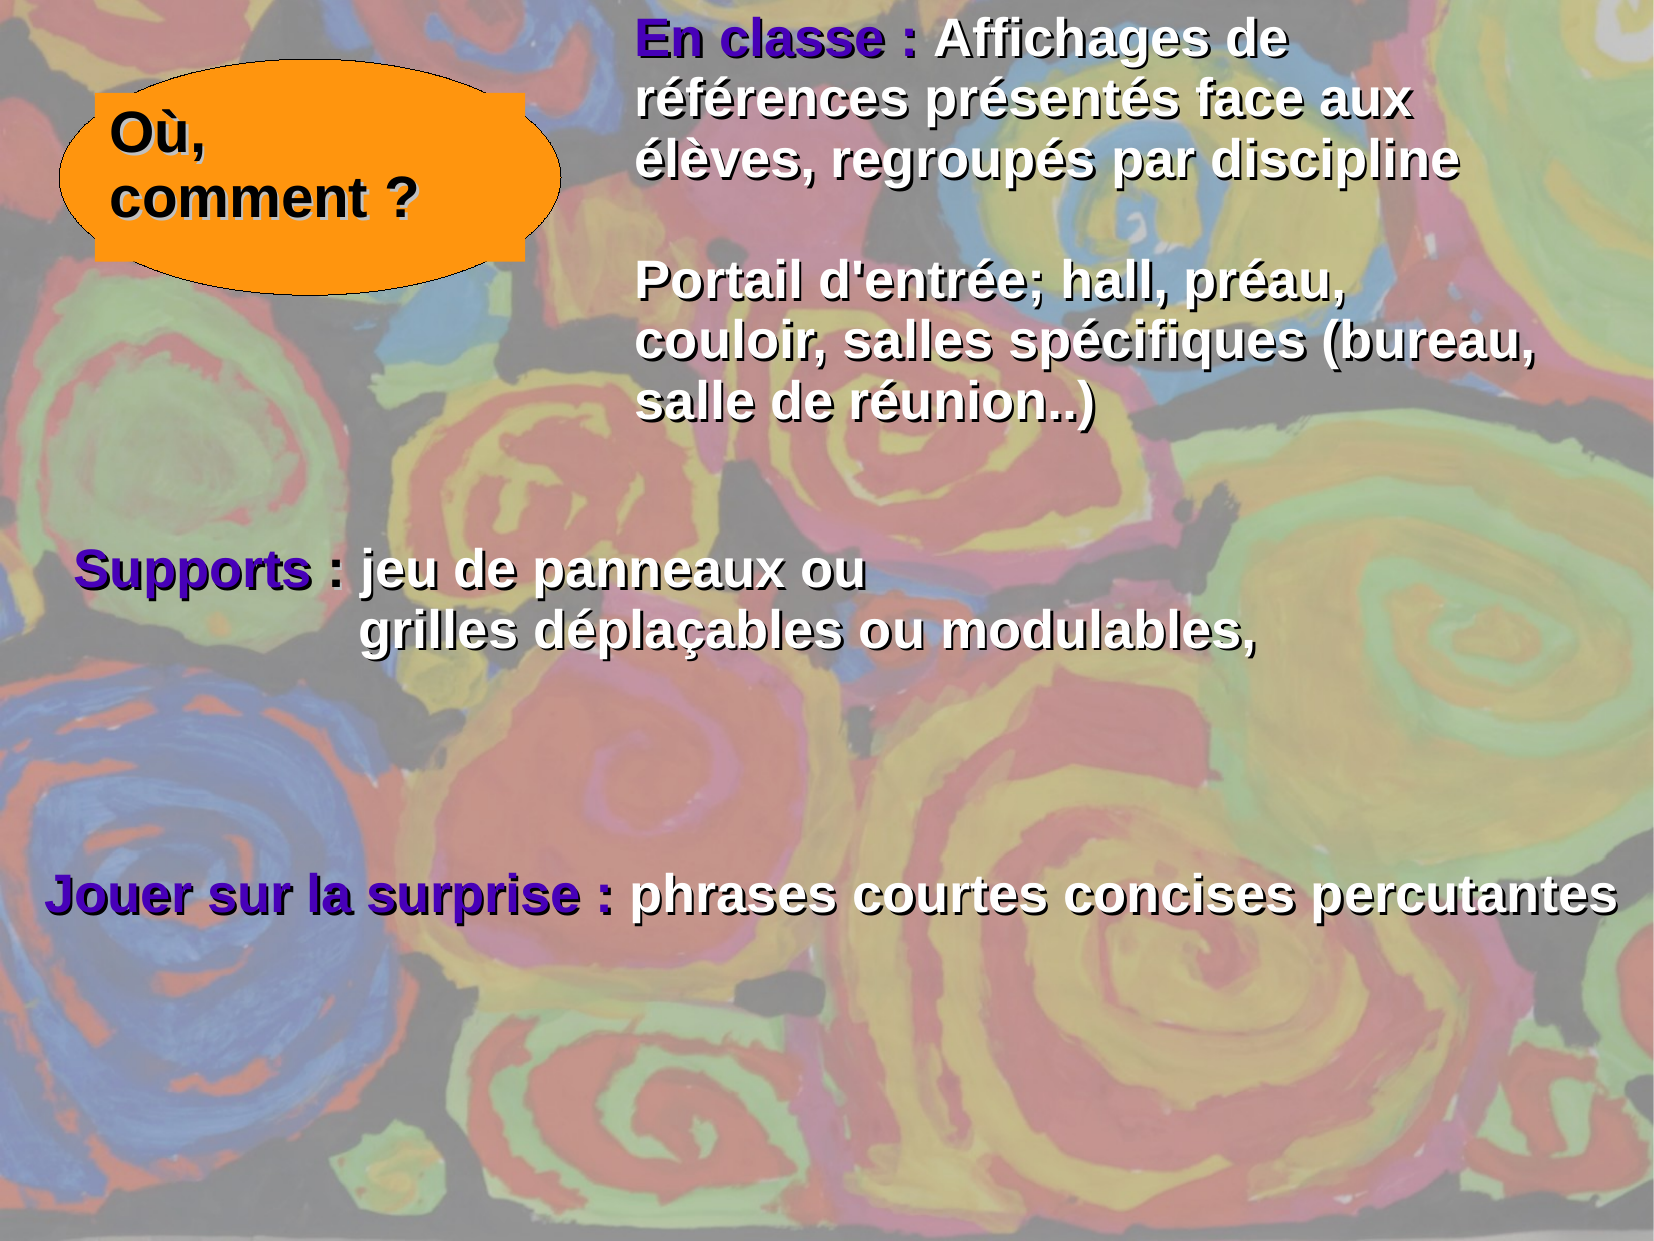

En classe : Affichages de références présentés face aux élèves, regroupés par discipline
Portail d'entrée; hall, préau, couloir, salles spécifiques (bureau, salle de réunion..)
Où, comment ?
Supports : jeu de panneaux ou
 grilles déplaçables ou modulables,
Jouer sur la surprise : phrases courtes concises percutantes